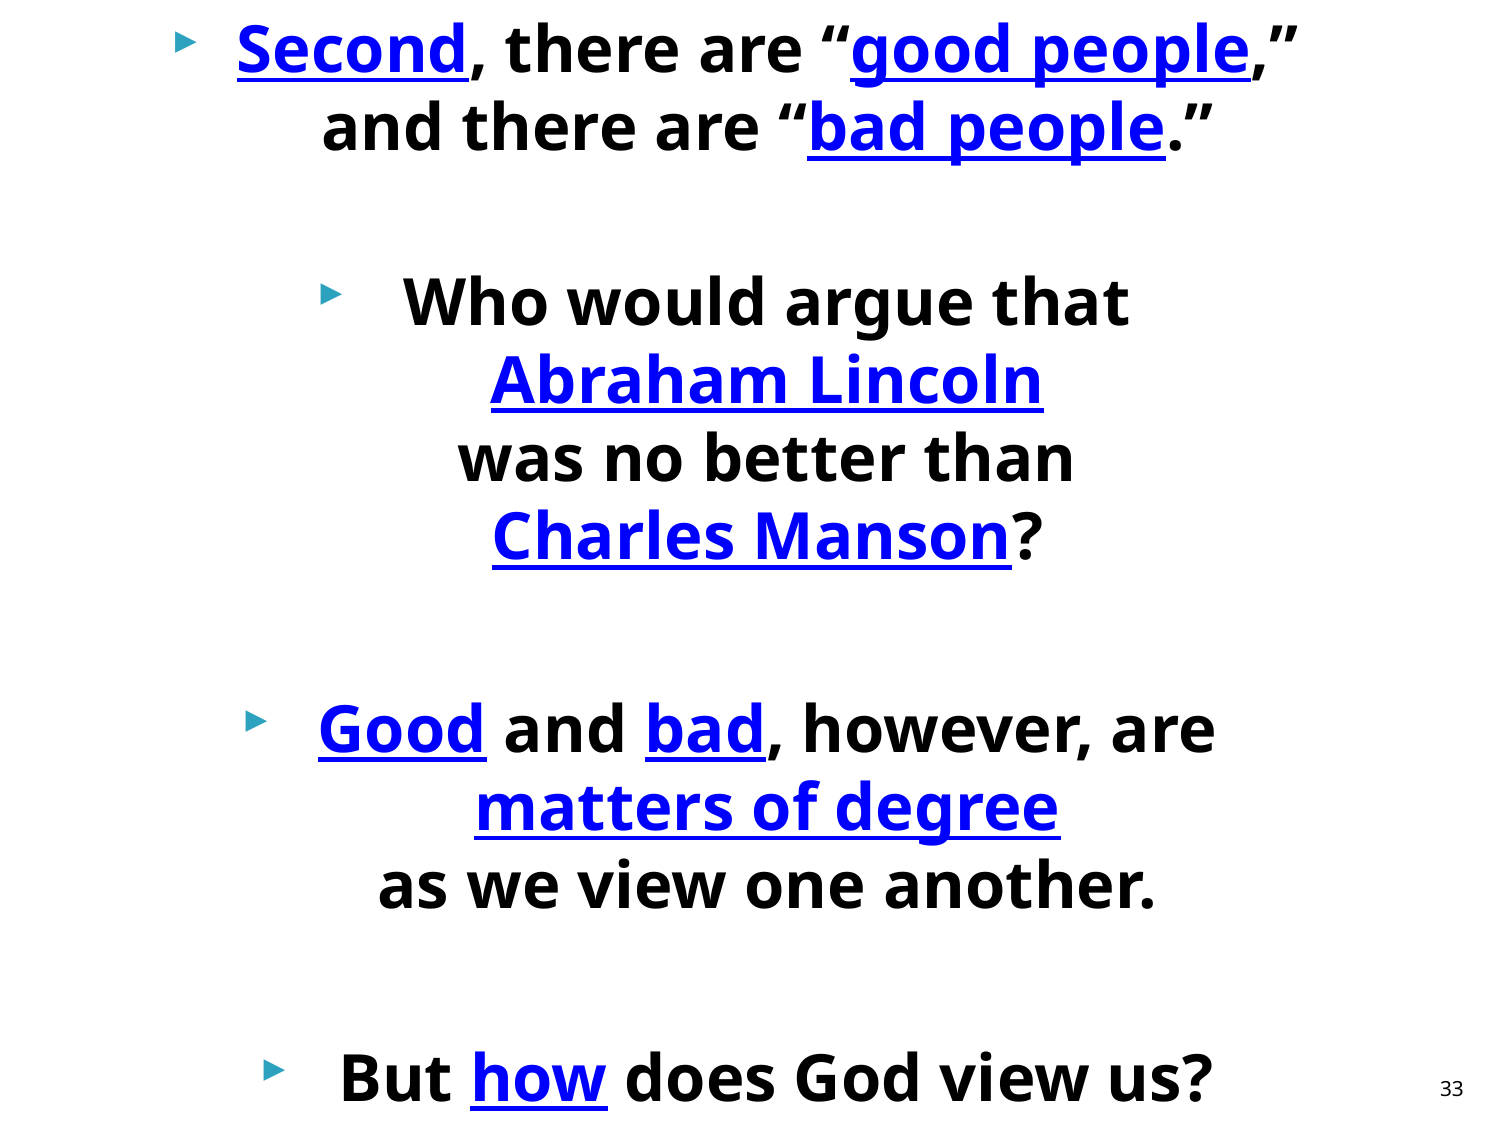

# Second, there are “good people,” and there are “bad people.”
Who would argue that
Abraham Lincoln
was no better than
Charles Manson?
Good and bad, however, are
matters of degree
as we view one another.
But how does God view us?